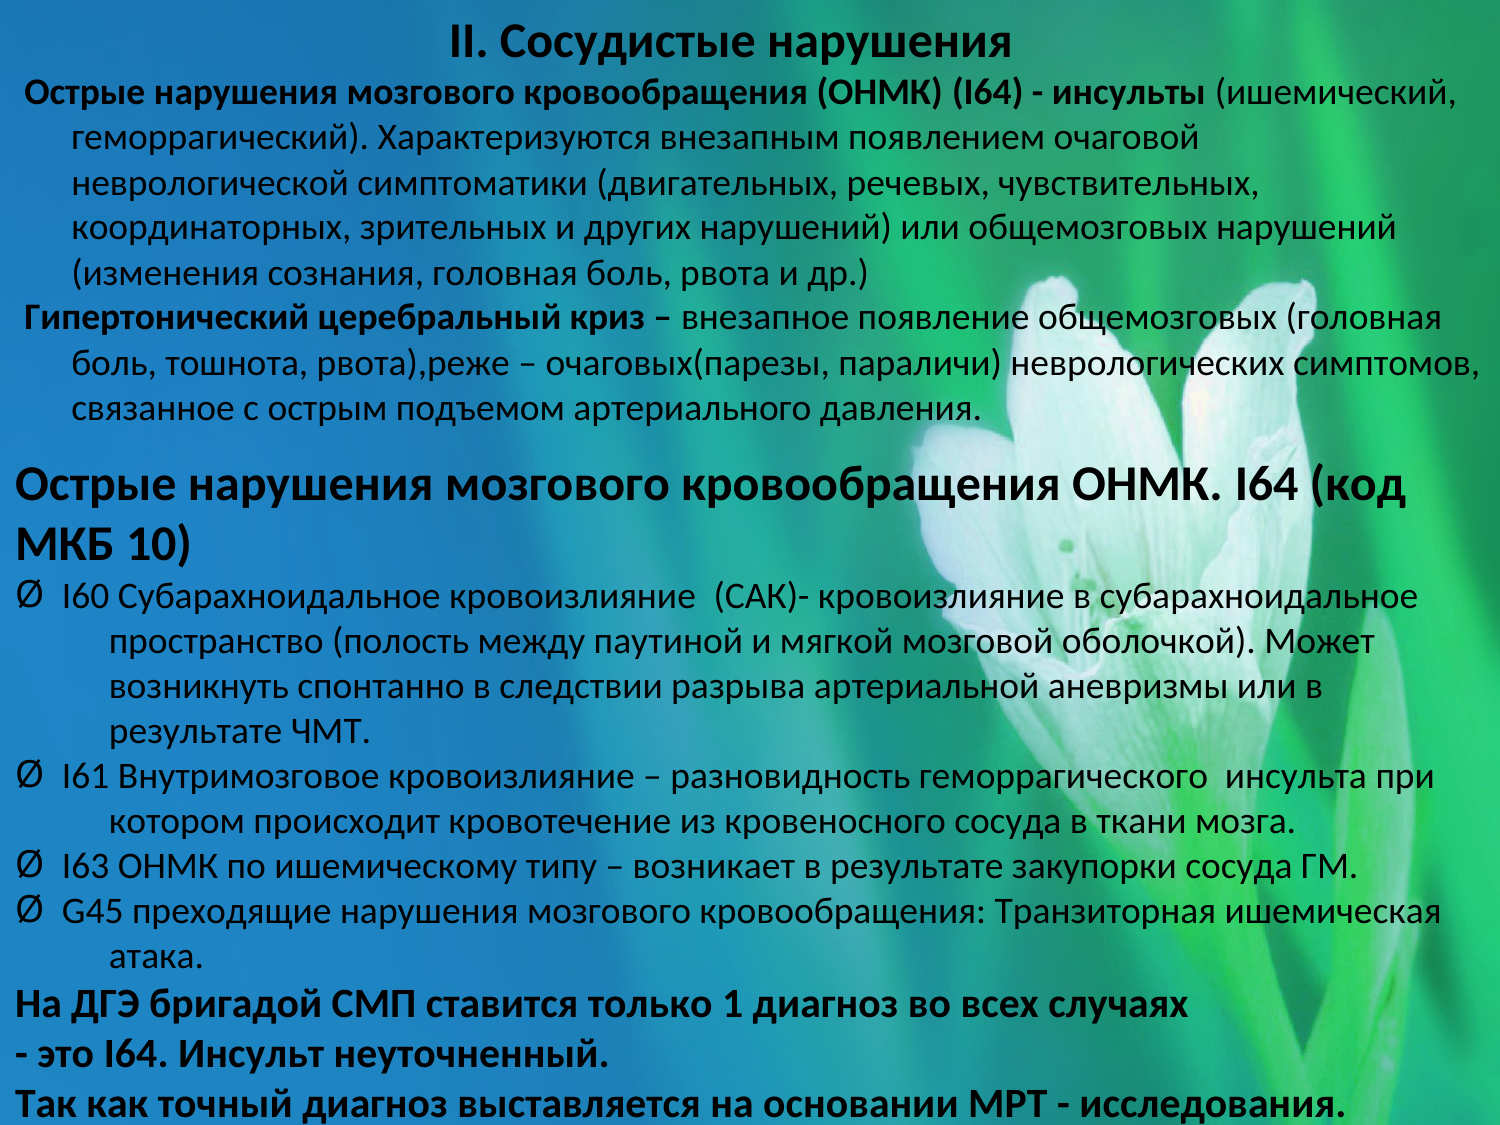

II. Сосудистые нарушения
Острые нарушения мозгового кровообращения (ОНМК) (I64) - инсульты (ишемический, геморрагический). Характеризуются внезапным появлением очаговой неврологической симптоматики (двигательных, речевых, чувствительных, координаторных, зрительных и других нарушений) или общемозговых нарушений (изменения сознания, головная боль, рвота и др.)
Гипертонический церебральный криз – внезапное появление общемозговых (головная боль, тошнота, рвота),реже – очаговых(парезы, параличи) неврологических симптомов, связанное с острым подъемом артериального давления.
Острые нарушения мозгового кровообращения ОНМК. I64 (код МКБ 10)
I60 Субарахноидальное кровоизлияние (САК)- кровоизлияние в субарахноидальное пространство (полость между паутиной и мягкой мозговой оболочкой). Может возникнуть спонтанно в следствии разрыва артериальной аневризмы или в результате ЧМТ.
I61 Внутримозговое кровоизлияние – разновидность геморрагического инсульта при котором происходит кровотечение из кровеносного сосуда в ткани мозга.
I63 ОНМК по ишемическому типу – возникает в результате закупорки сосуда ГМ.
G45 преходящие нарушения мозгового кровообращения: Транзиторная ишемическая атака.
На ДГЭ бригадой СМП ставится только 1 диагноз во всех случаях
- это I64. Инсульт неуточненный.
Так как точный диагноз выставляется на основании МРТ - исследования.